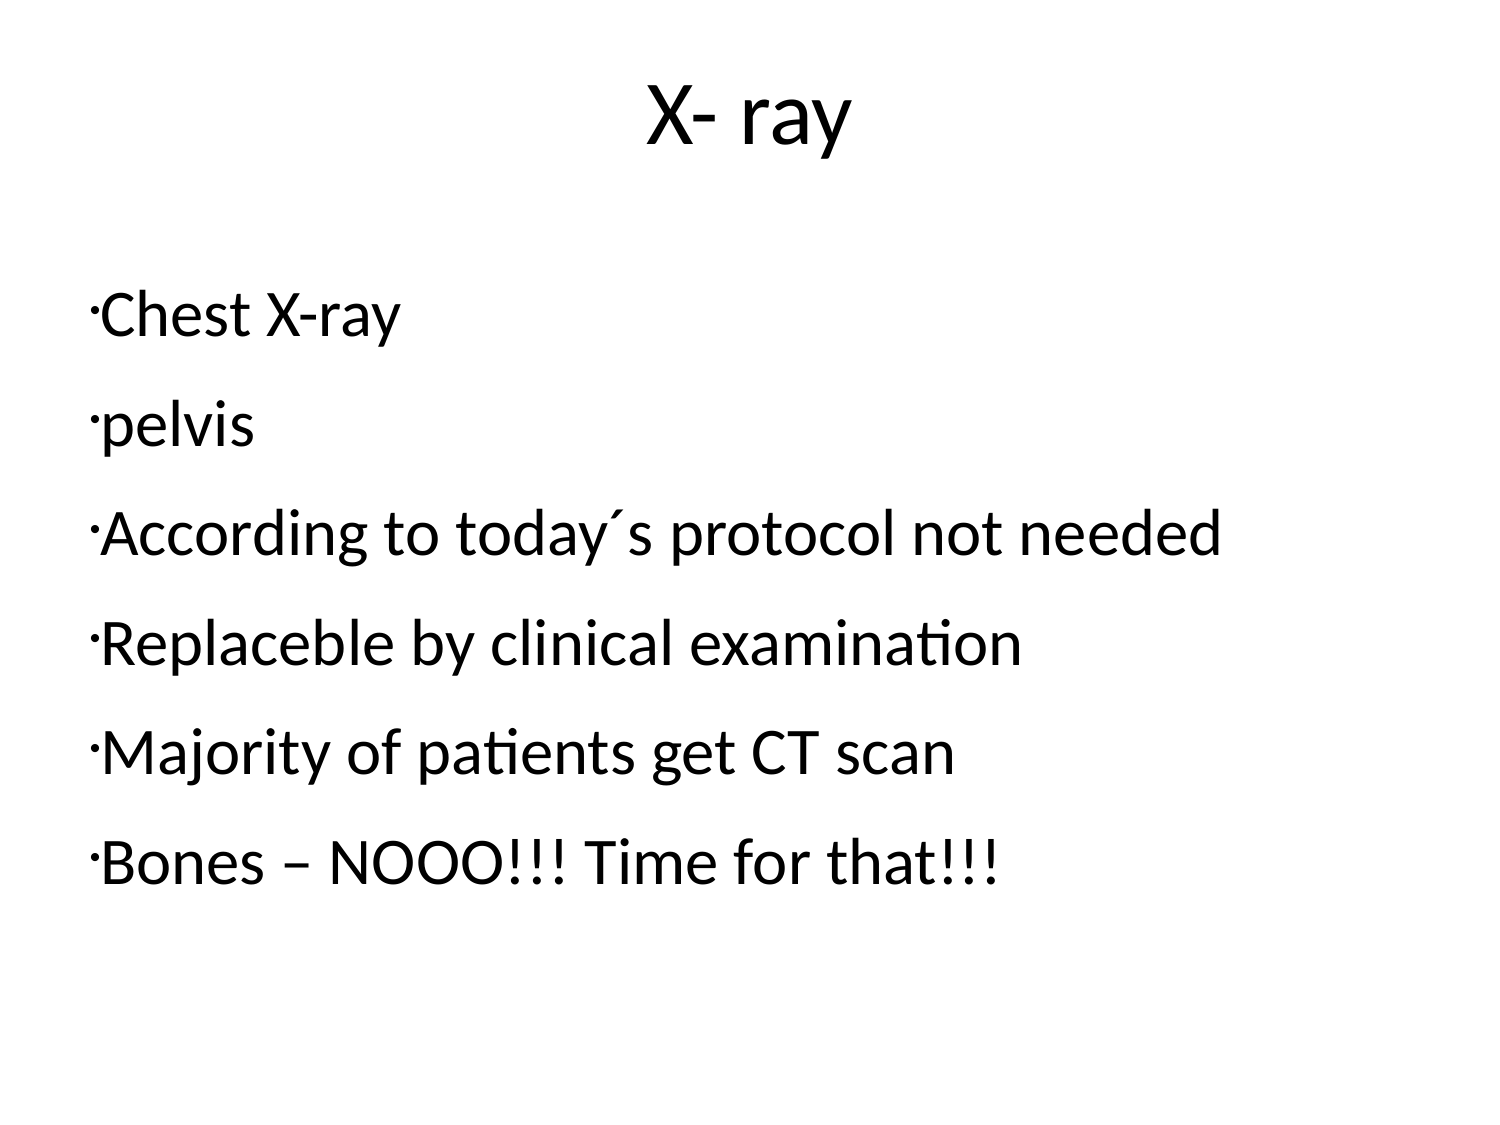

# X- ray
Chest X-ray
pelvis
According to today´s protocol not needed
Replaceble by clinical examination
Majority of patients get CT scan
Bones – NOOO!!! Time for that!!!